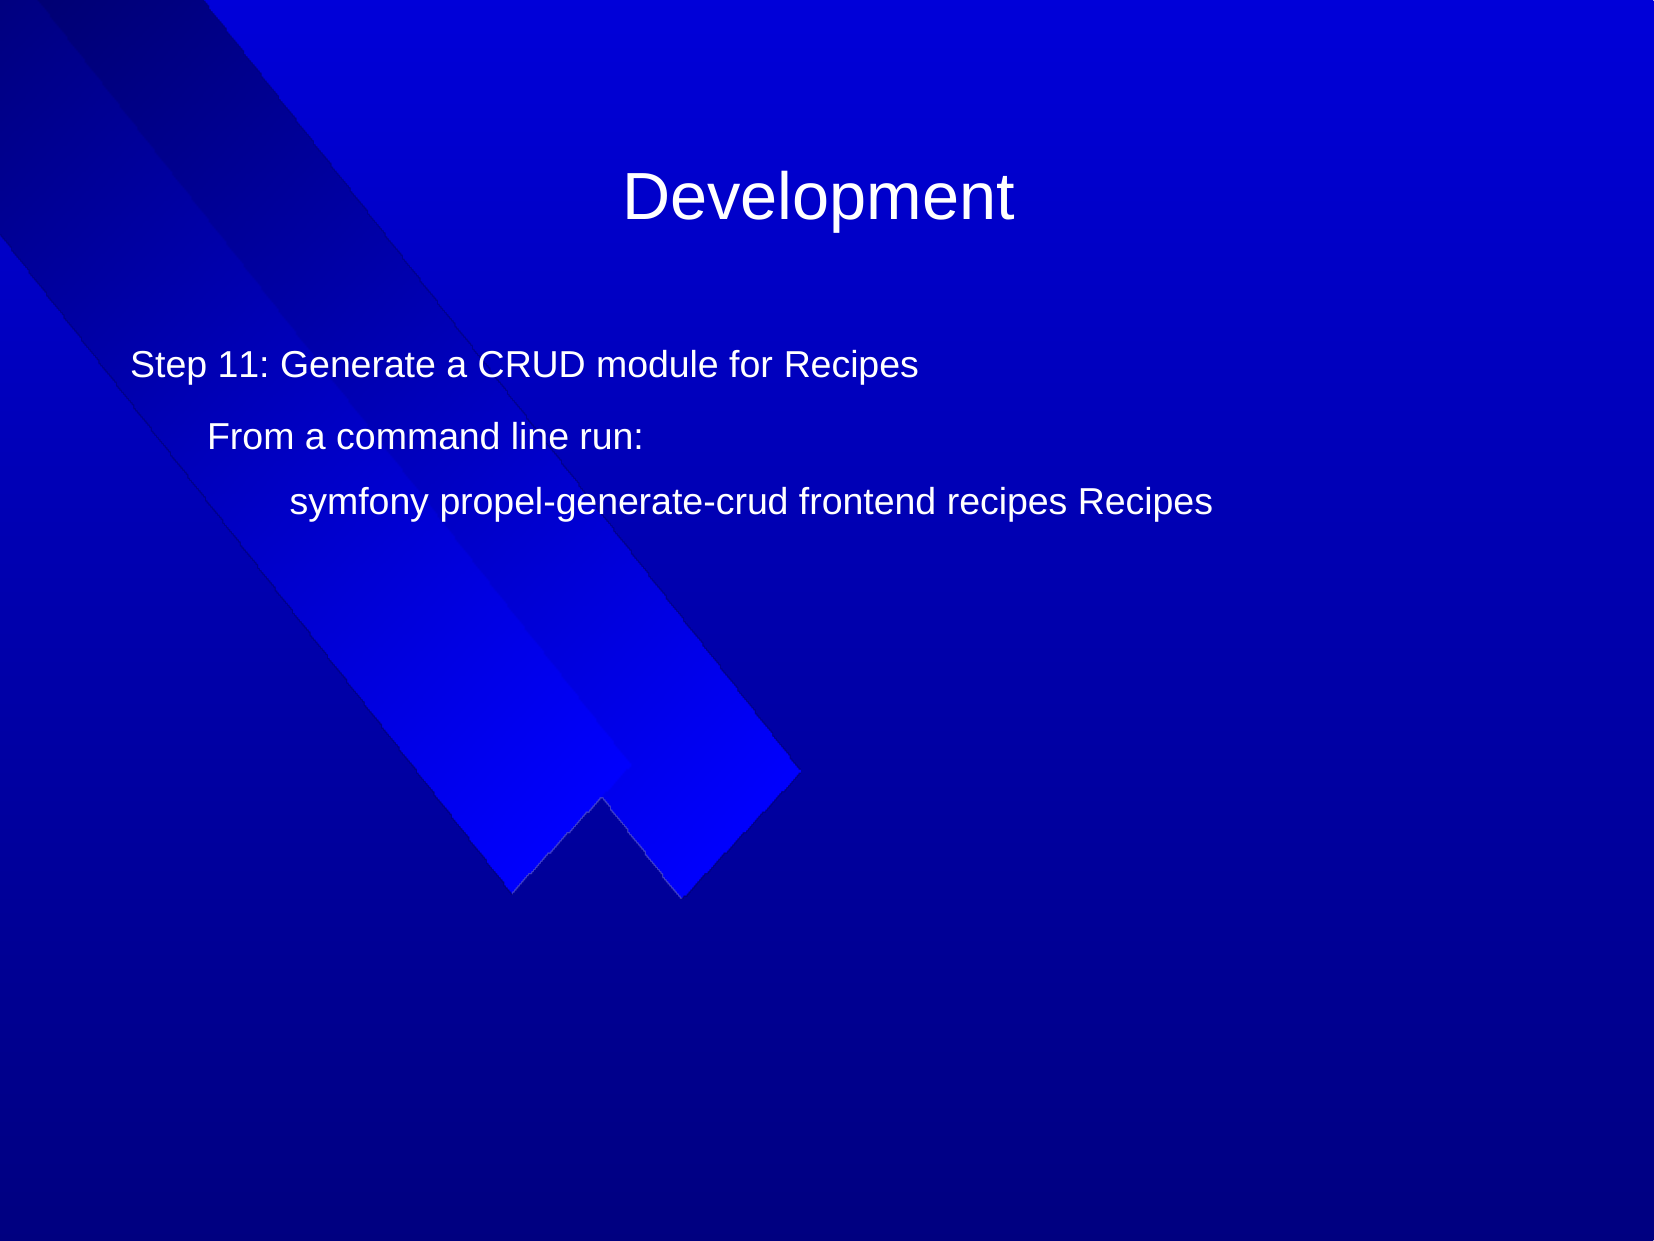

# Development
Step 11: Generate a CRUD module for Recipes
From a command line run:
symfony propel-generate-crud frontend recipes Recipes